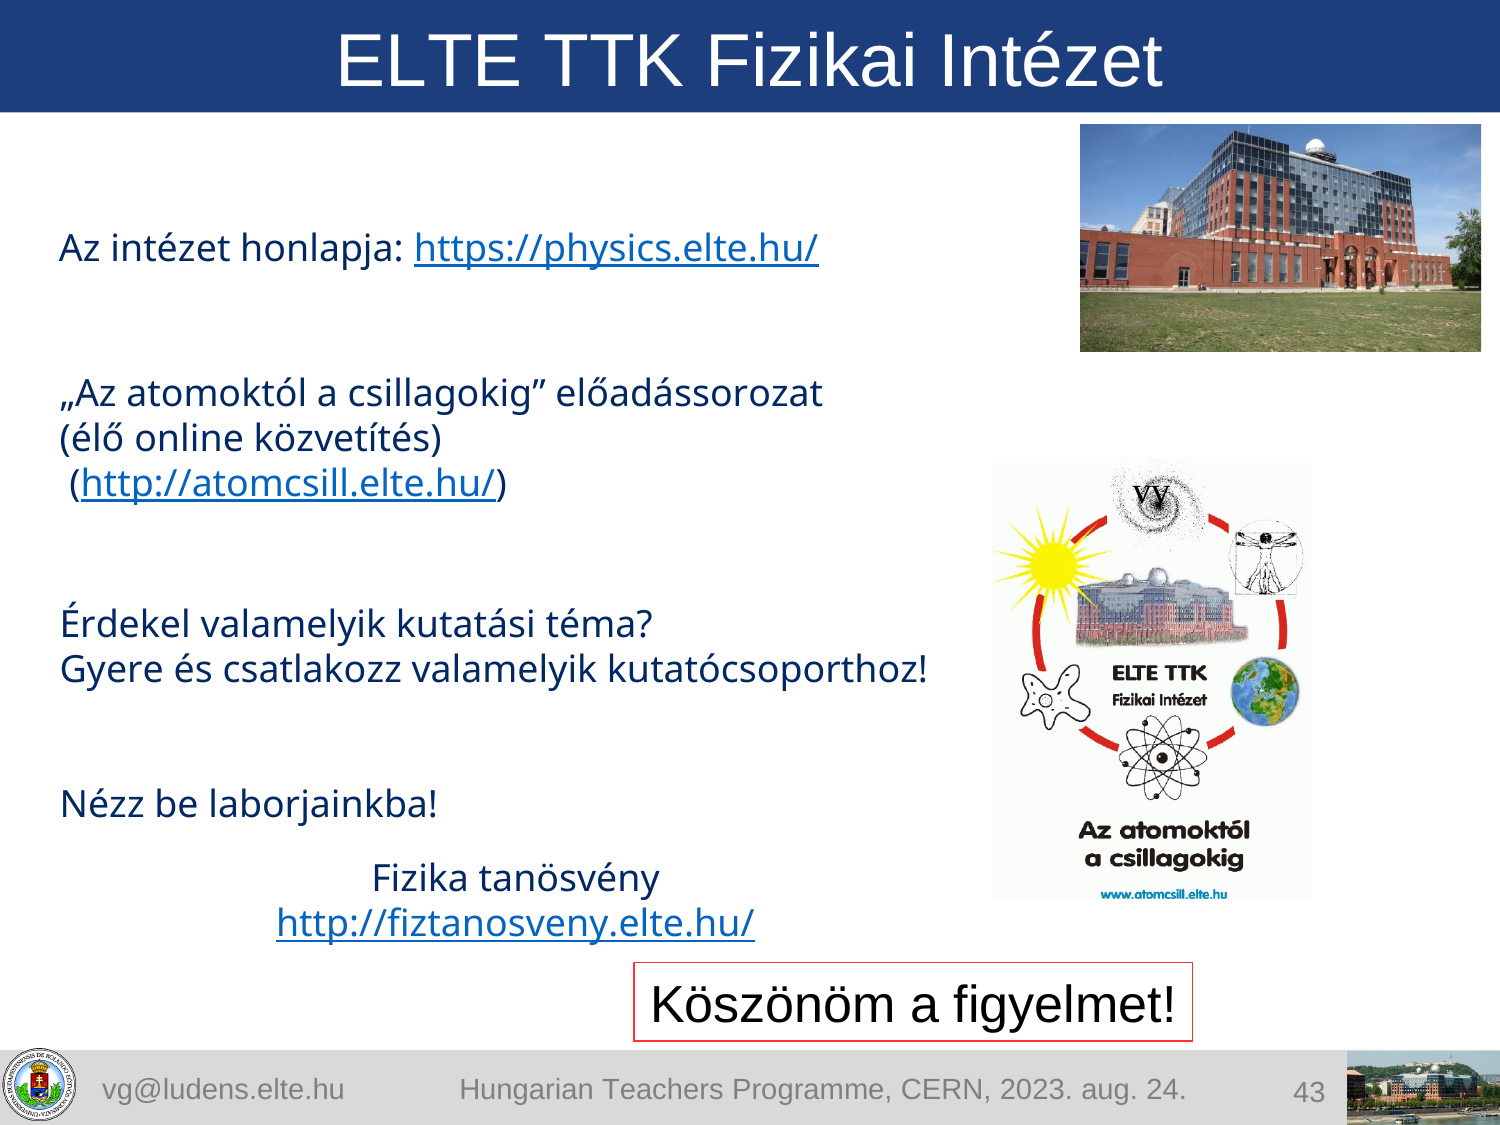

# ELTE TTK Fizikai Intézet
Az intézet honlapja: https://physics.elte.hu/
„Az atomoktól a csillagokig” előadássorozat
(élő online közvetítés)
 (http://atomcsill.elte.hu/)
Érdekel valamelyik kutatási téma?
Gyere és csatlakozz valamelyik kutatócsoporthoz!
Nézz be laborjainkba!
vv
Fizika tanösvény
http://fiztanosveny.elte.hu/
Köszönöm a figyelmet!
43